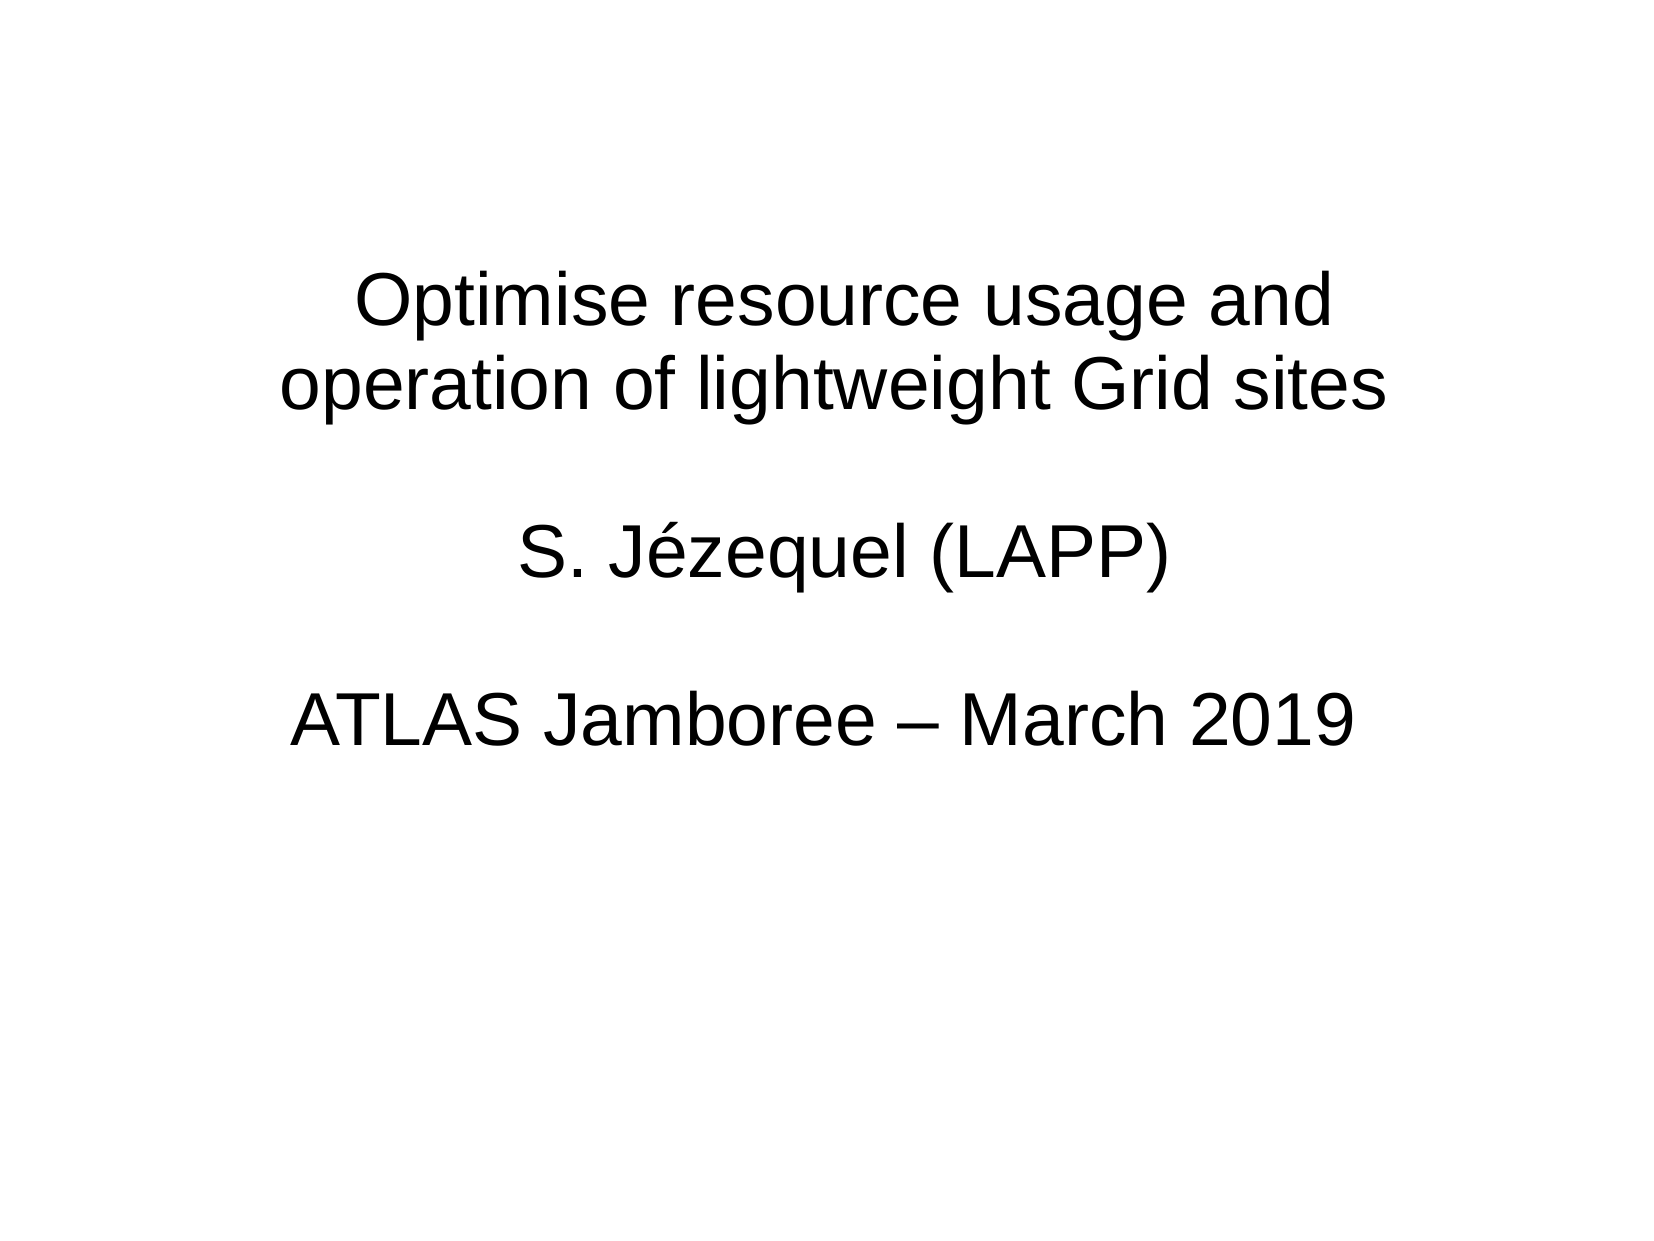

# Optimise resource usage and operation of lightweight Grid sites S. Jézequel (LAPP) ATLAS Jamboree – March 2019